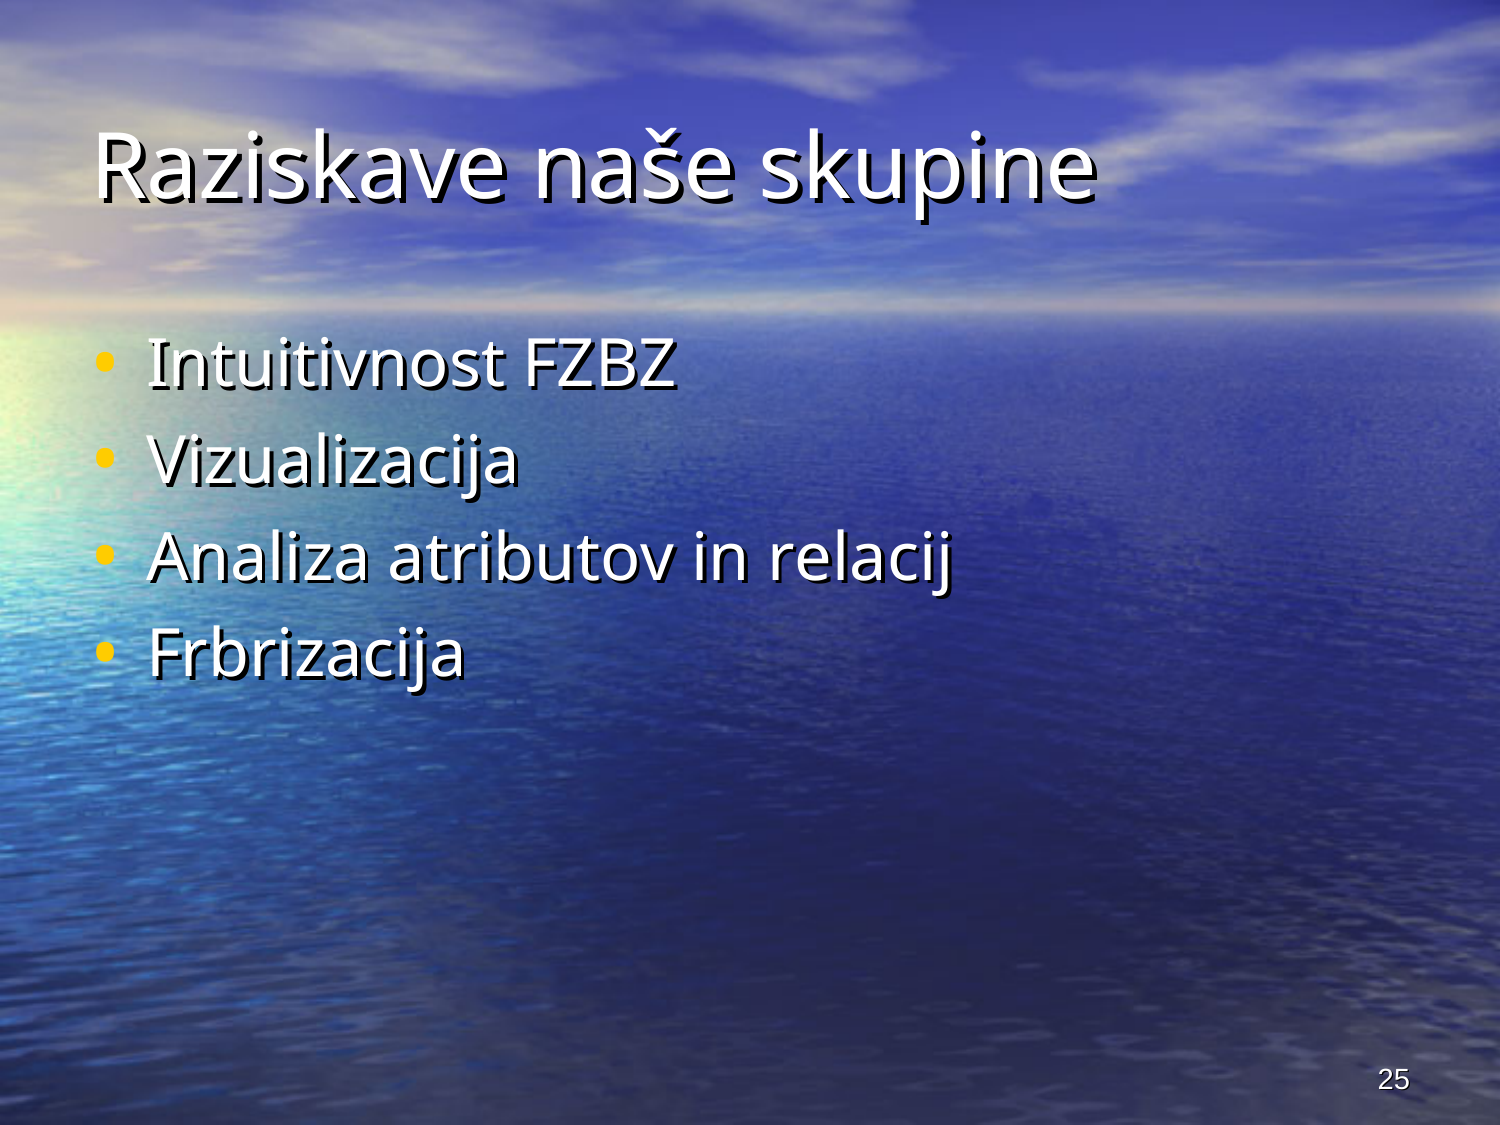

# Raziskave naše skupine
Intuitivnost FZBZ
Vizualizacija
Analiza atributov in relacij
Frbrizacija